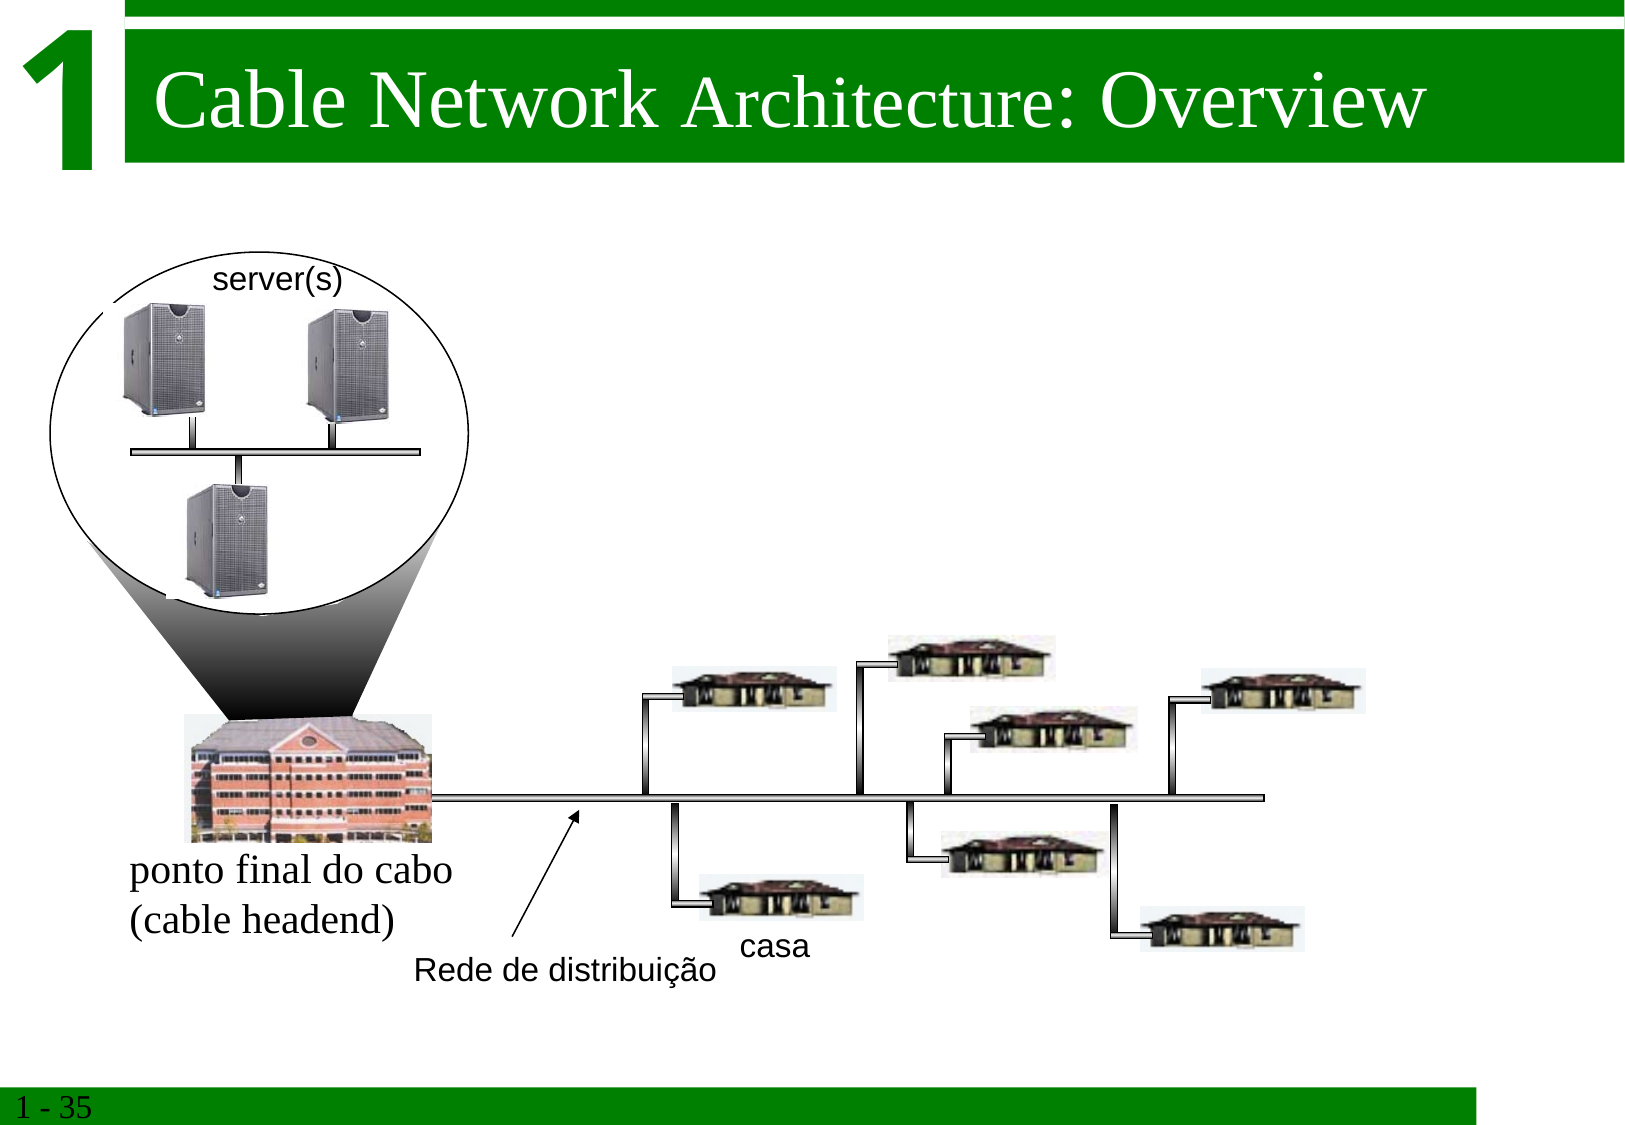

Cable Network Architecture: Overview
server(s)
ponto final do cabo
(cable headend)
casa
Rede de distribuição
35